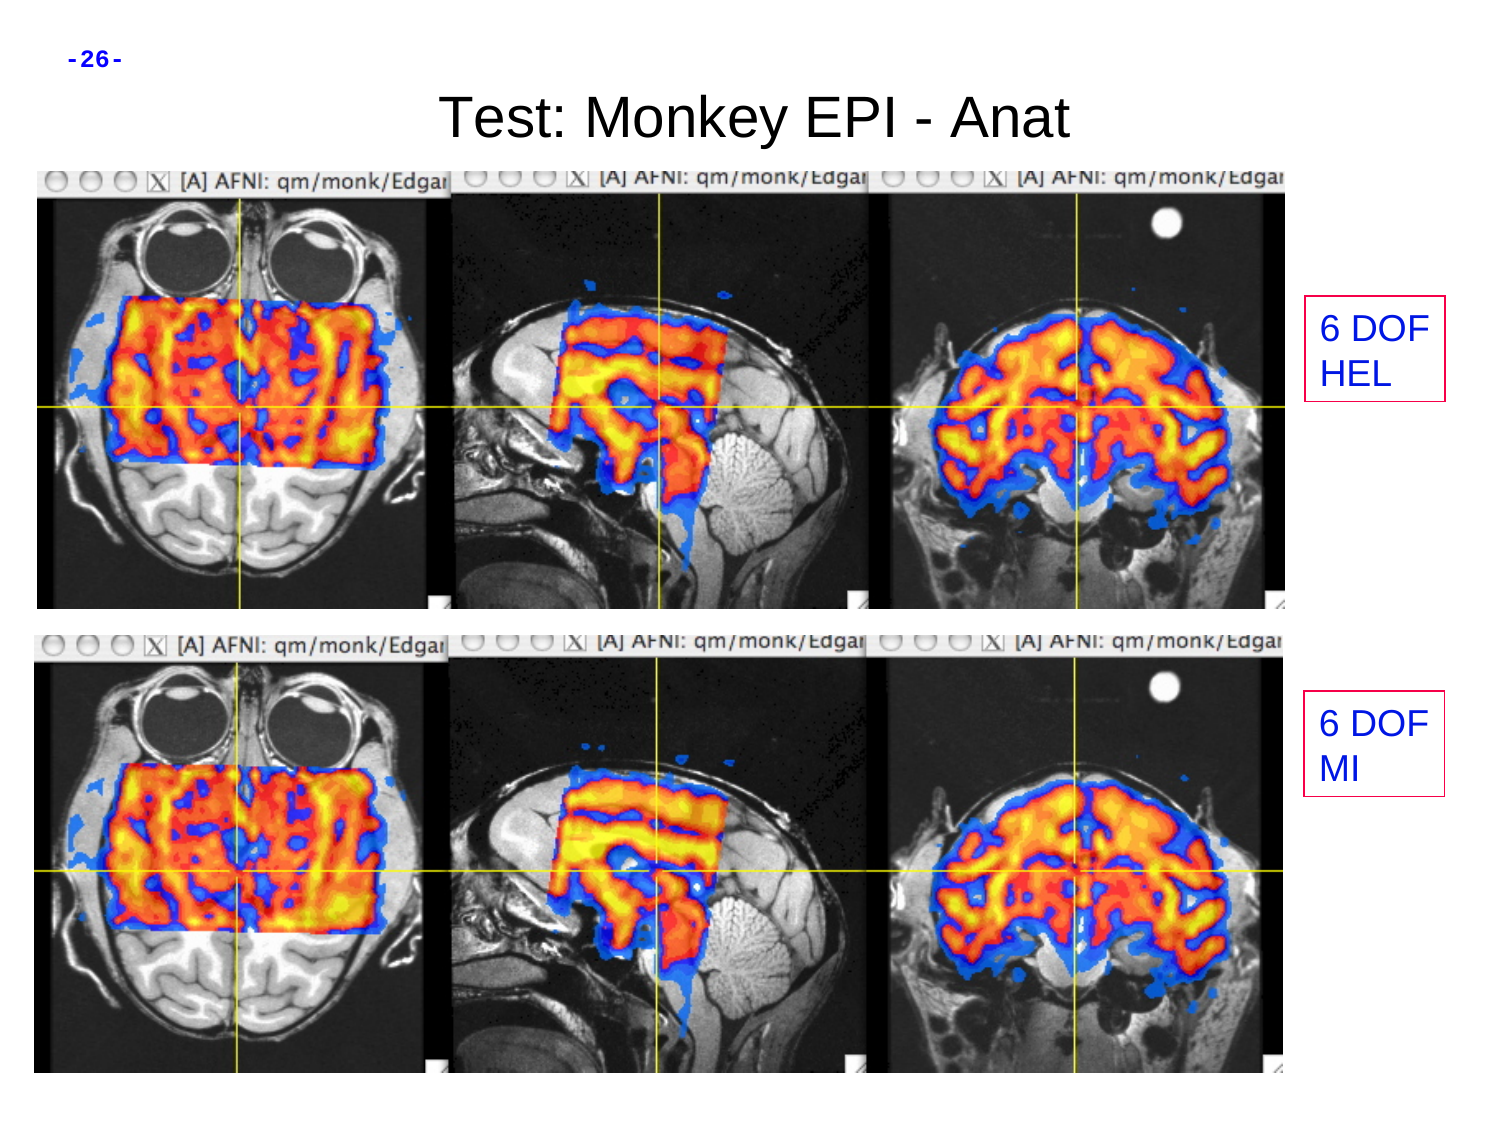

Test: Monkey EPI - Anat
6 DOF
HEL
6 DOF
MI